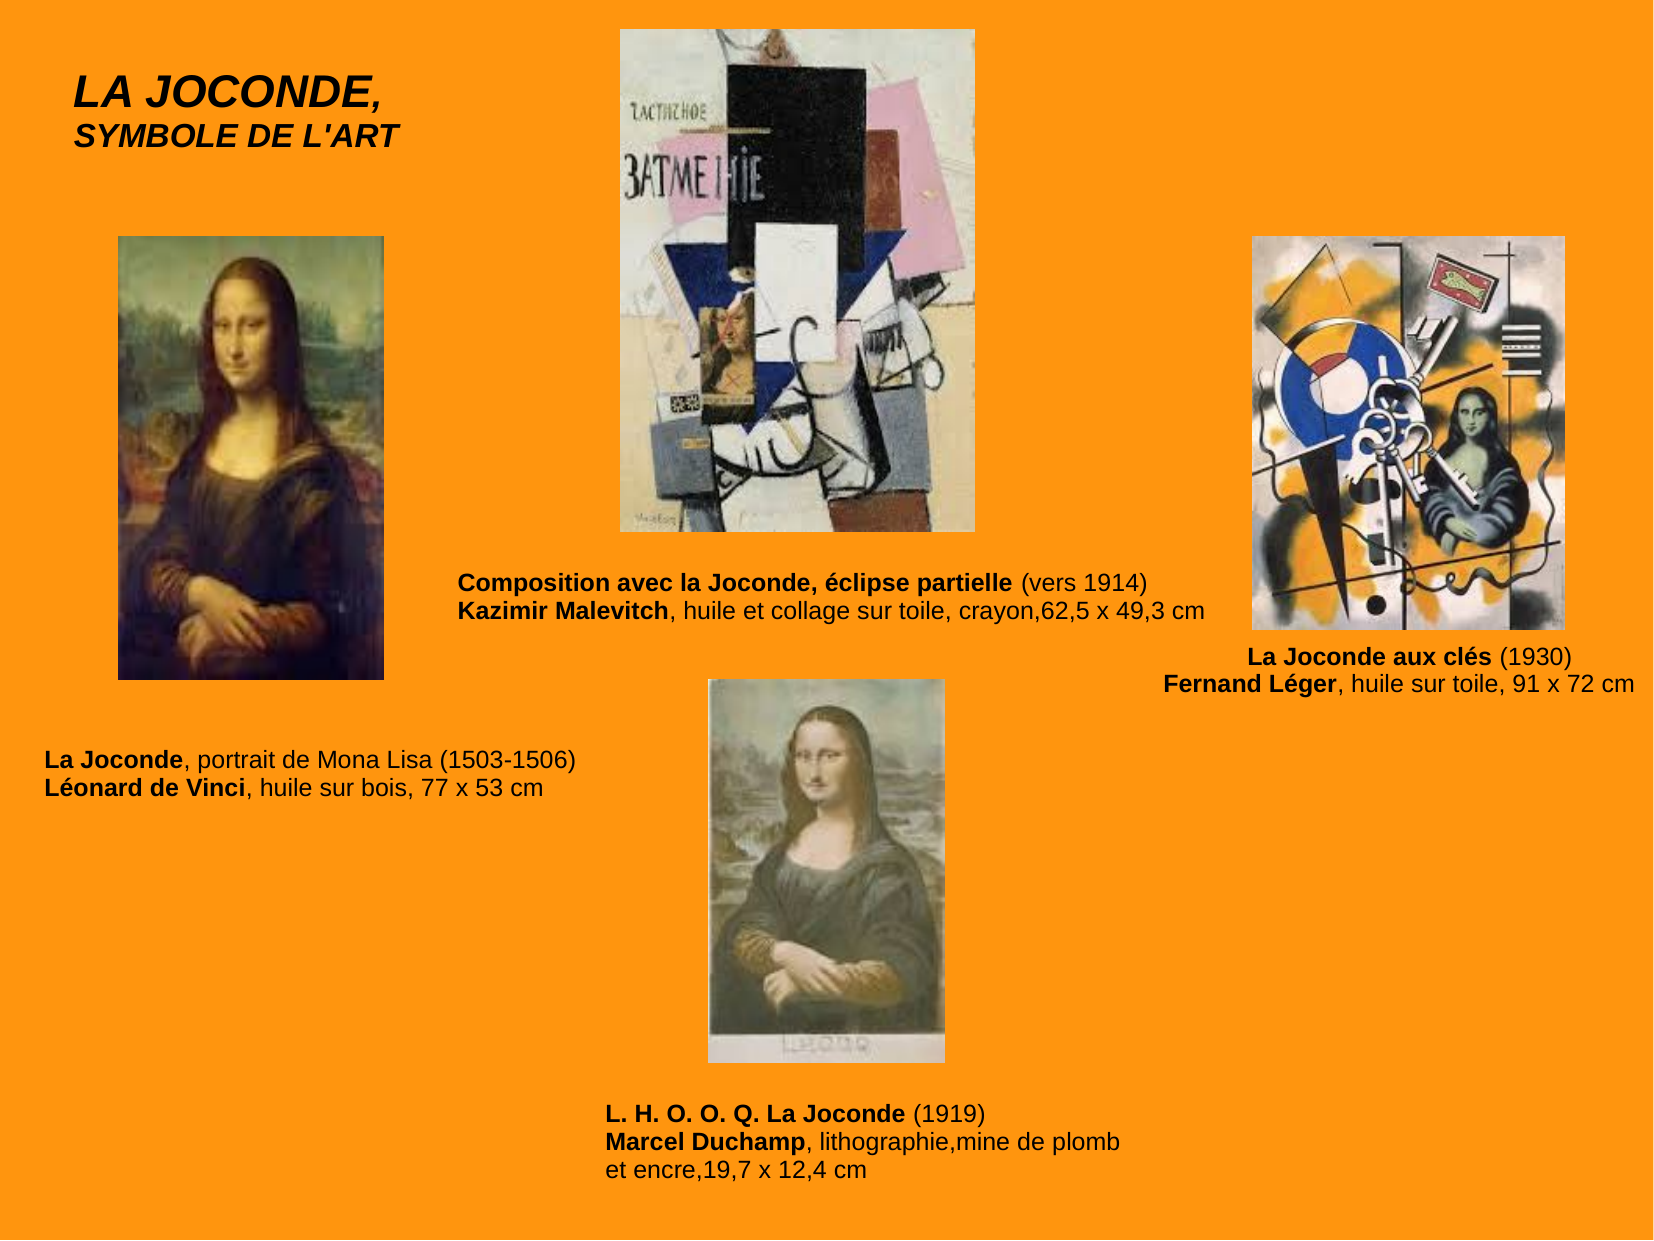

LA JOCONDE,
SYMBOLE DE L'ART
Composition avec la Joconde, éclipse partielle (vers 1914)
Kazimir Malevitch, huile et collage sur toile, crayon,62,5 x 49,3 cm
 La Joconde aux clés (1930)
 Fernand Léger, huile sur toile, 91 x 72 cm
La Joconde, portrait de Mona Lisa (1503-1506) Léonard de Vinci, huile sur bois, 77 x 53 cm
L. H. O. O. Q. La Joconde (1919)
Marcel Duchamp, lithographie,mine de plomb et encre,19,7 x 12,4 cm